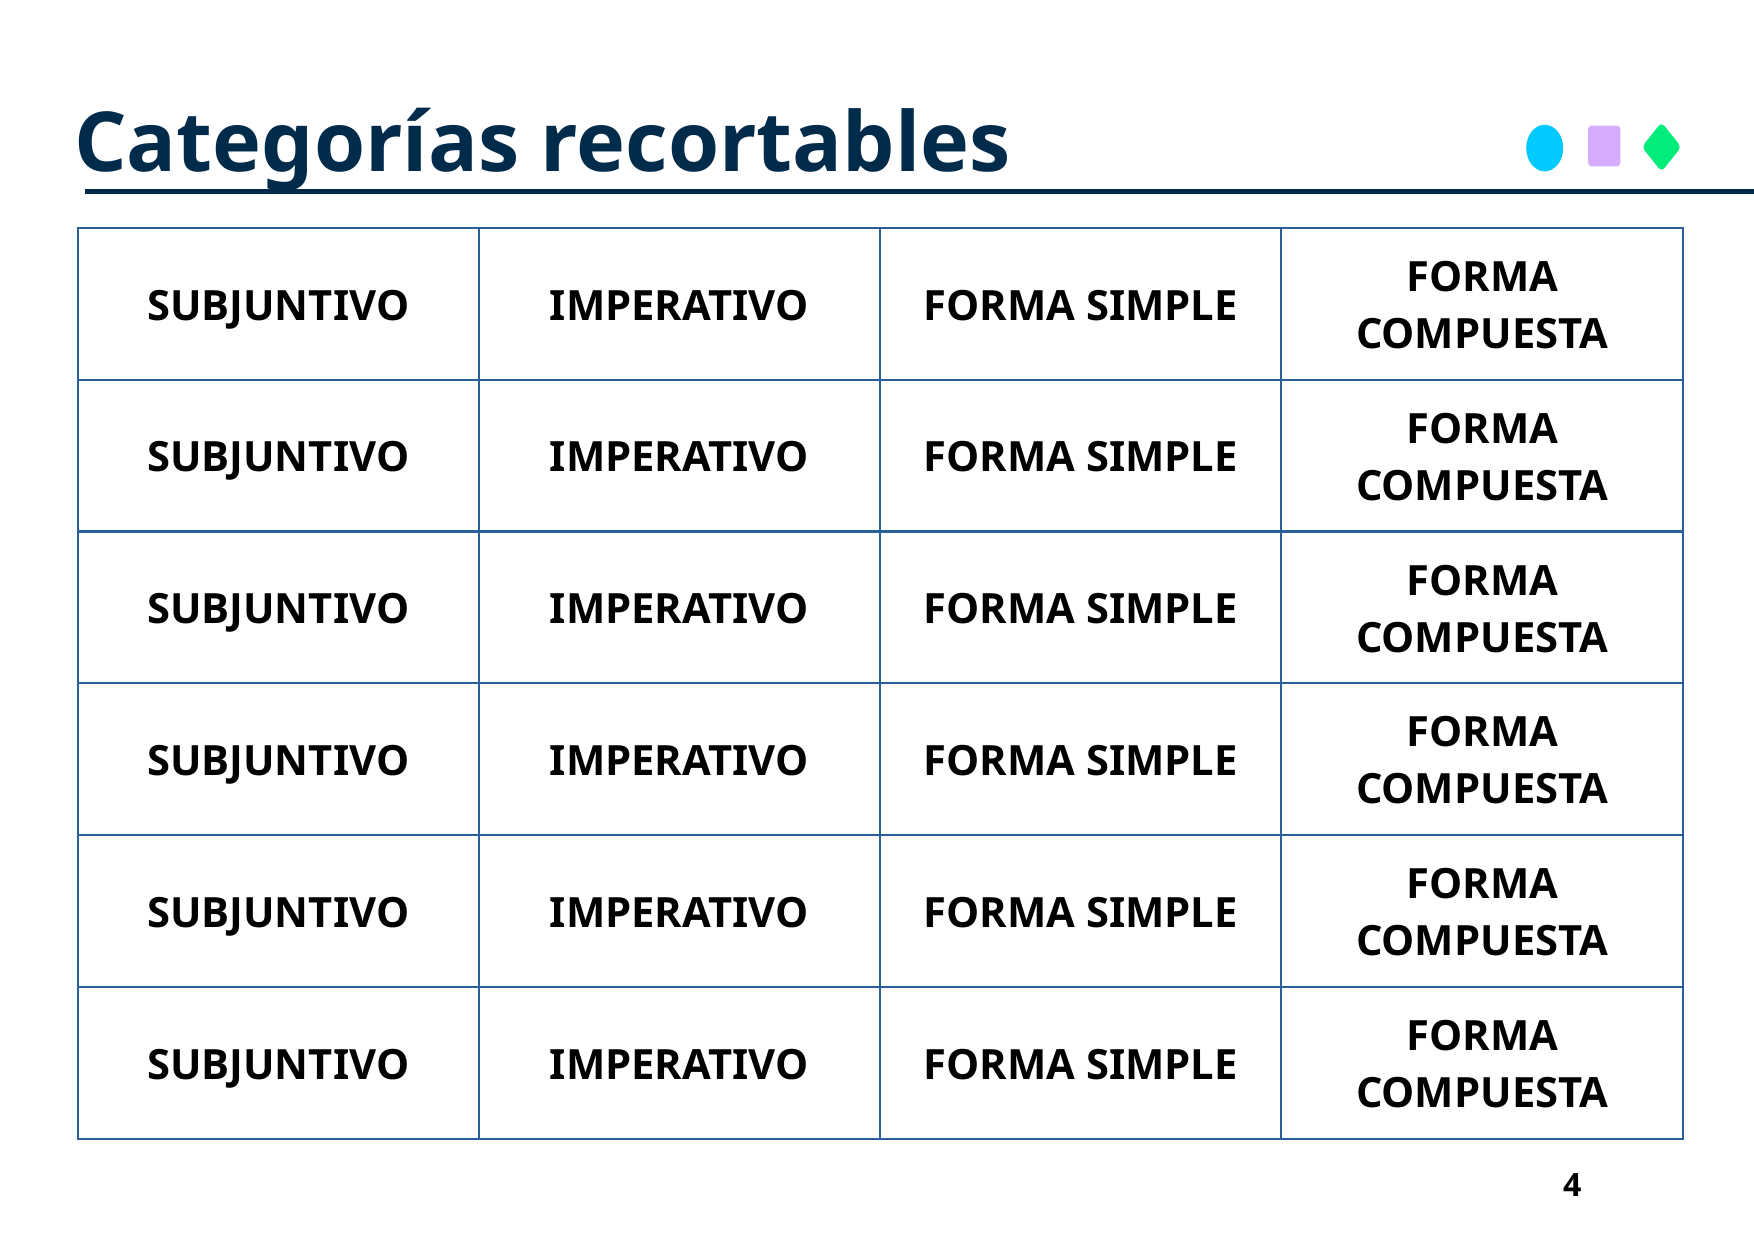

# Categorías recortables
| SUBJUNTIVO | IMPERATIVO | FORMA SIMPLE | FORMA COMPUESTA |
| --- | --- | --- | --- |
| SUBJUNTIVO | IMPERATIVO | FORMA SIMPLE | FORMA COMPUESTA |
| SUBJUNTIVO | IMPERATIVO | FORMA SIMPLE | FORMA COMPUESTA |
| SUBJUNTIVO | IMPERATIVO | FORMA SIMPLE | FORMA COMPUESTA |
| SUBJUNTIVO | IMPERATIVO | FORMA SIMPLE | FORMA COMPUESTA |
| SUBJUNTIVO | IMPERATIVO | FORMA SIMPLE | FORMA COMPUESTA |